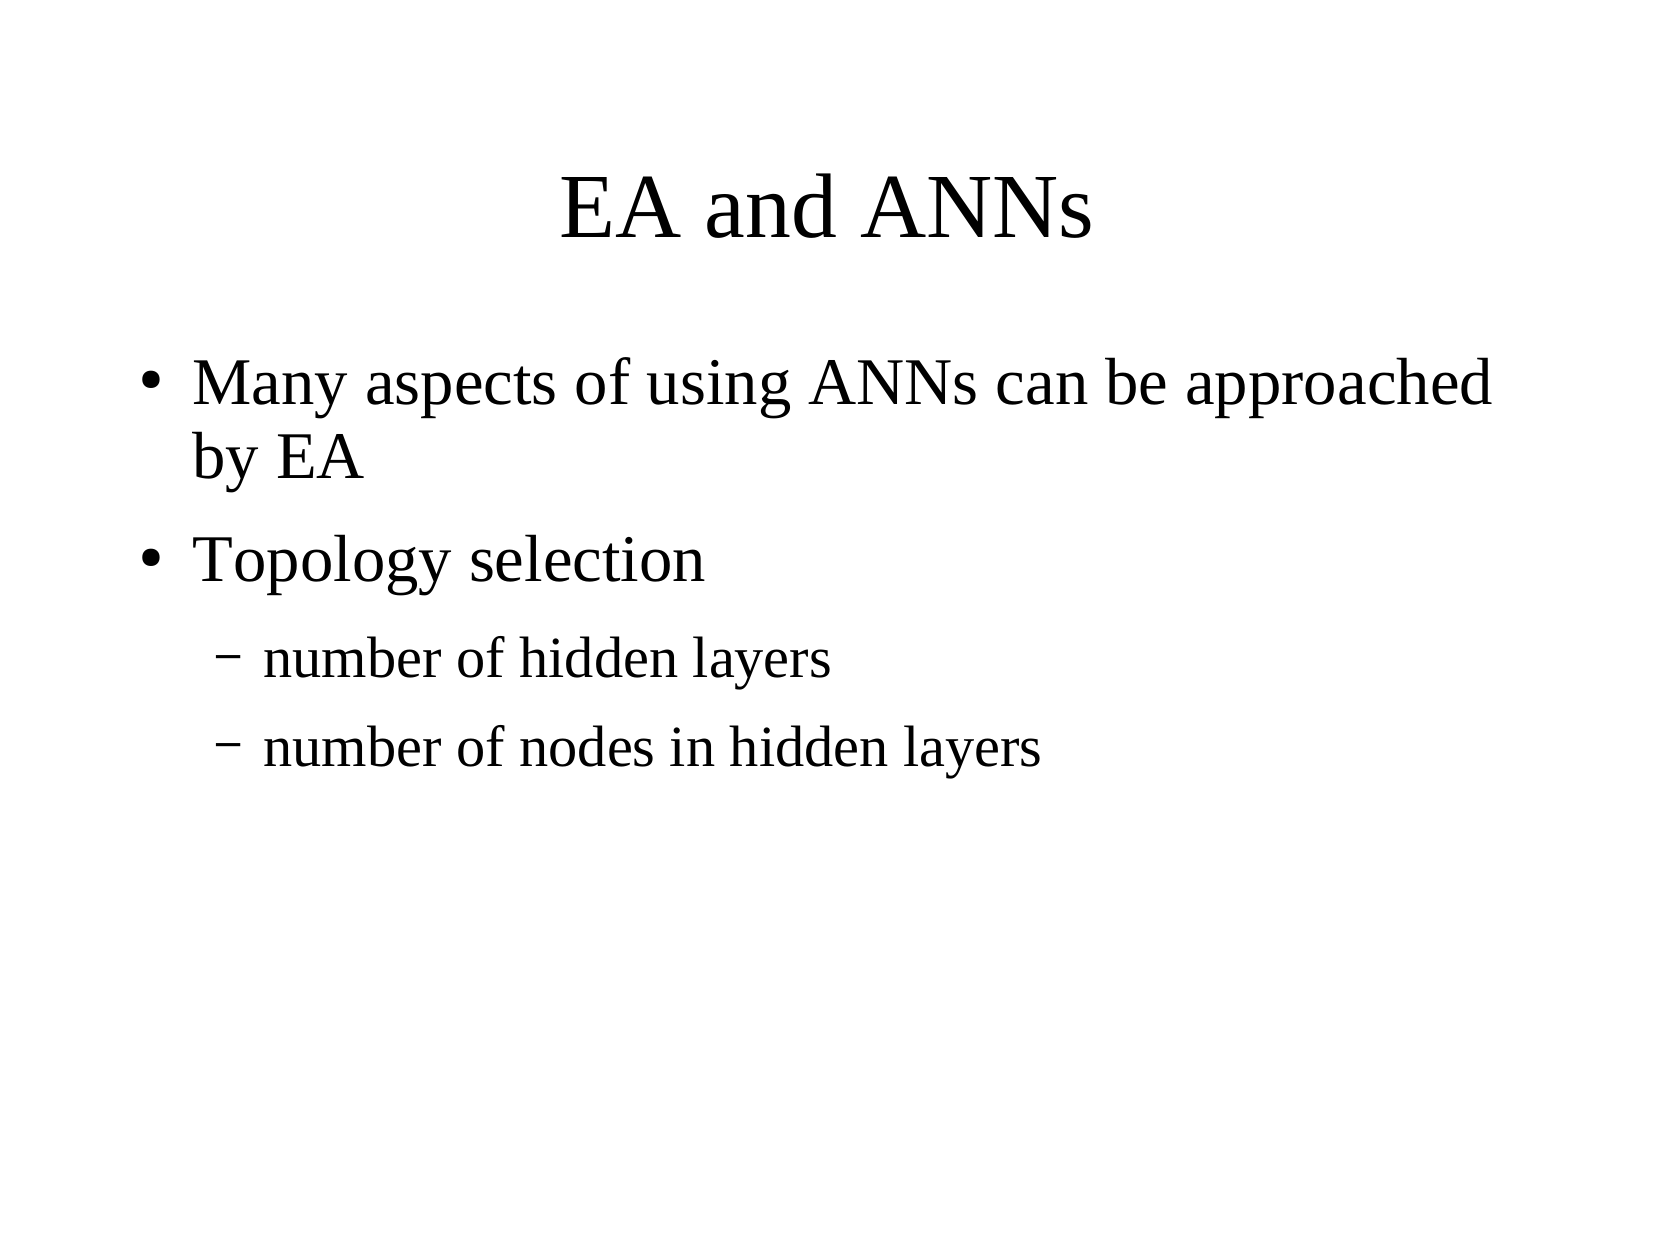

# EA and ANNs
Many aspects of using ANNs can be approached by EA
Topology selection
number of hidden layers
number of nodes in hidden layers